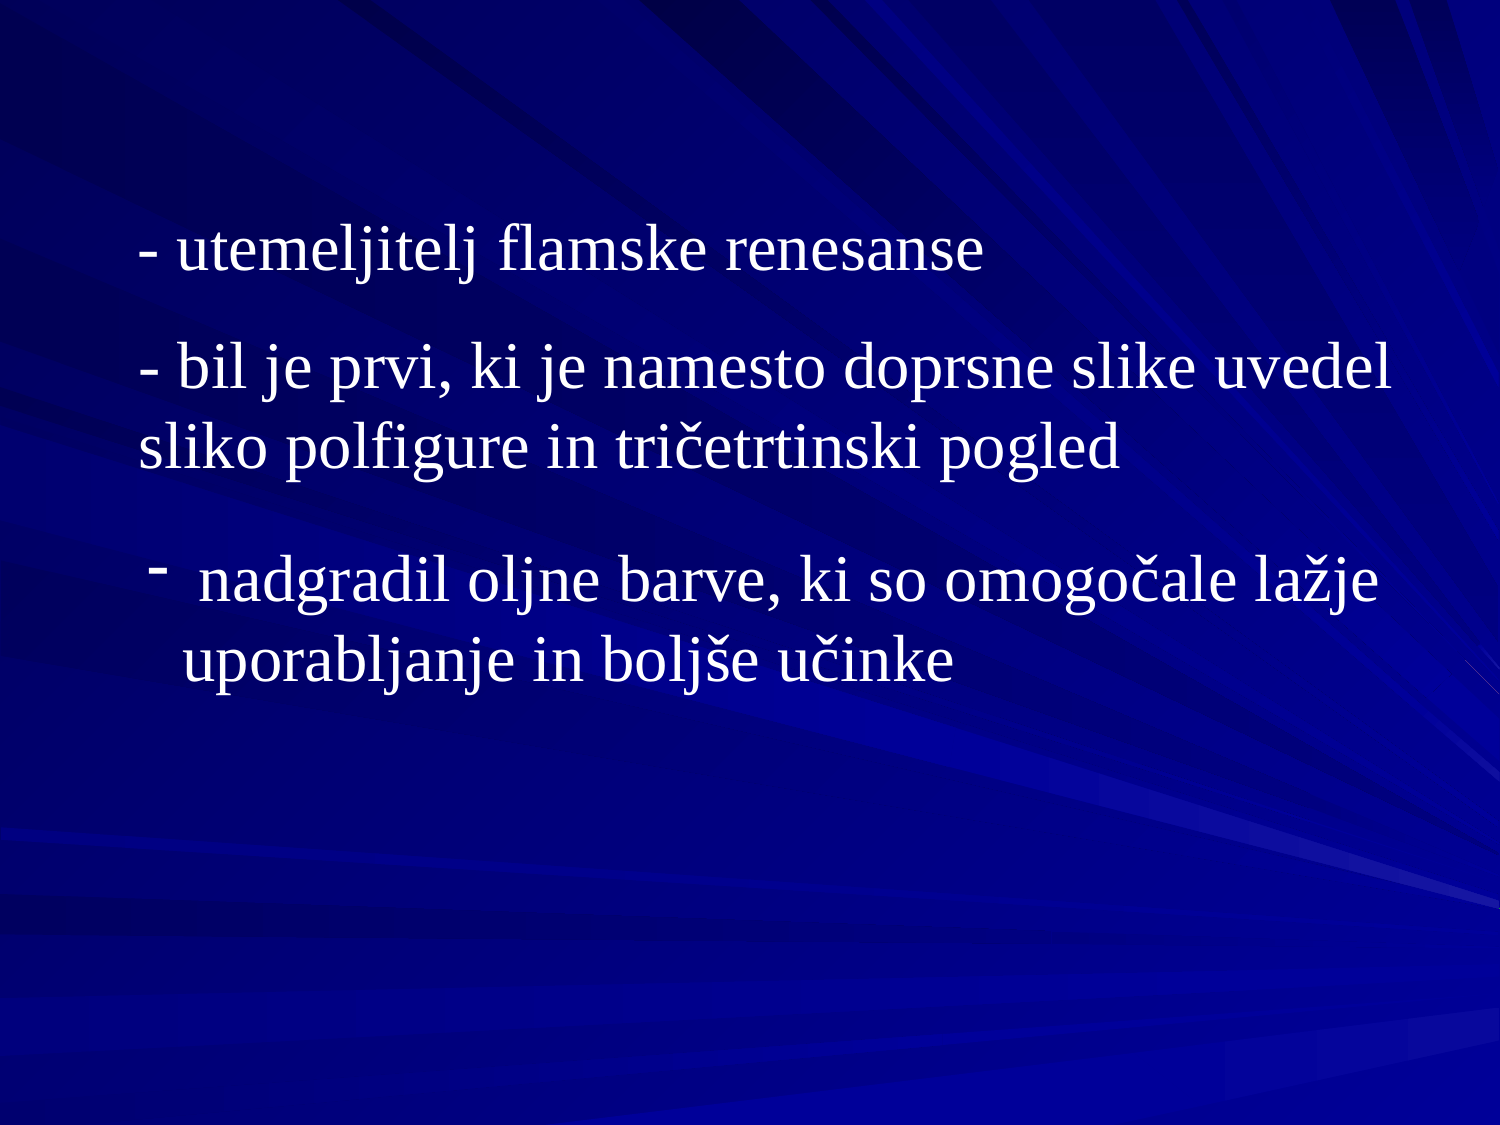

- utemeljitelj flamske renesanse
- bil je prvi, ki je namesto doprsne slike uvedel sliko polfigure in tričetrtinski pogled
 nadgradil oljne barve, ki so omogočale lažje uporabljanje in boljše učinke